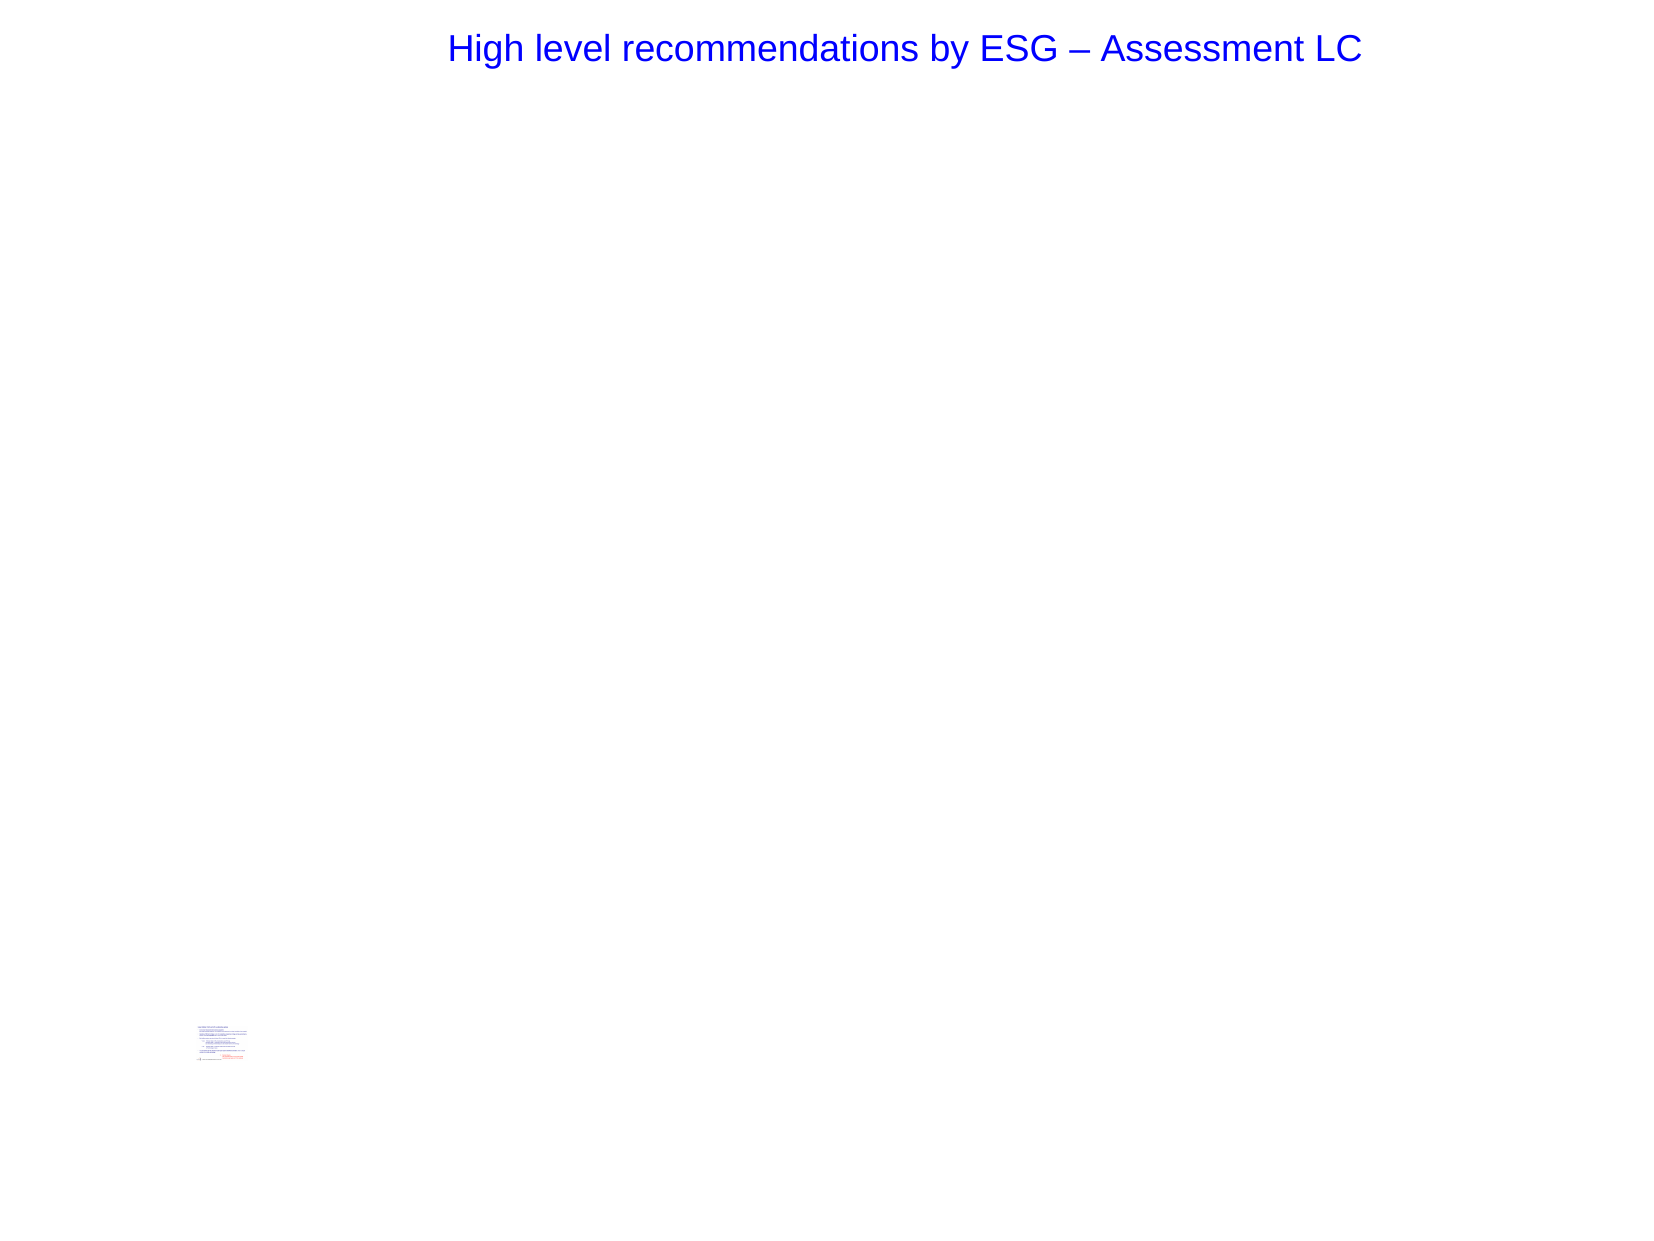

High level recommendations by ESG – Assessment LC